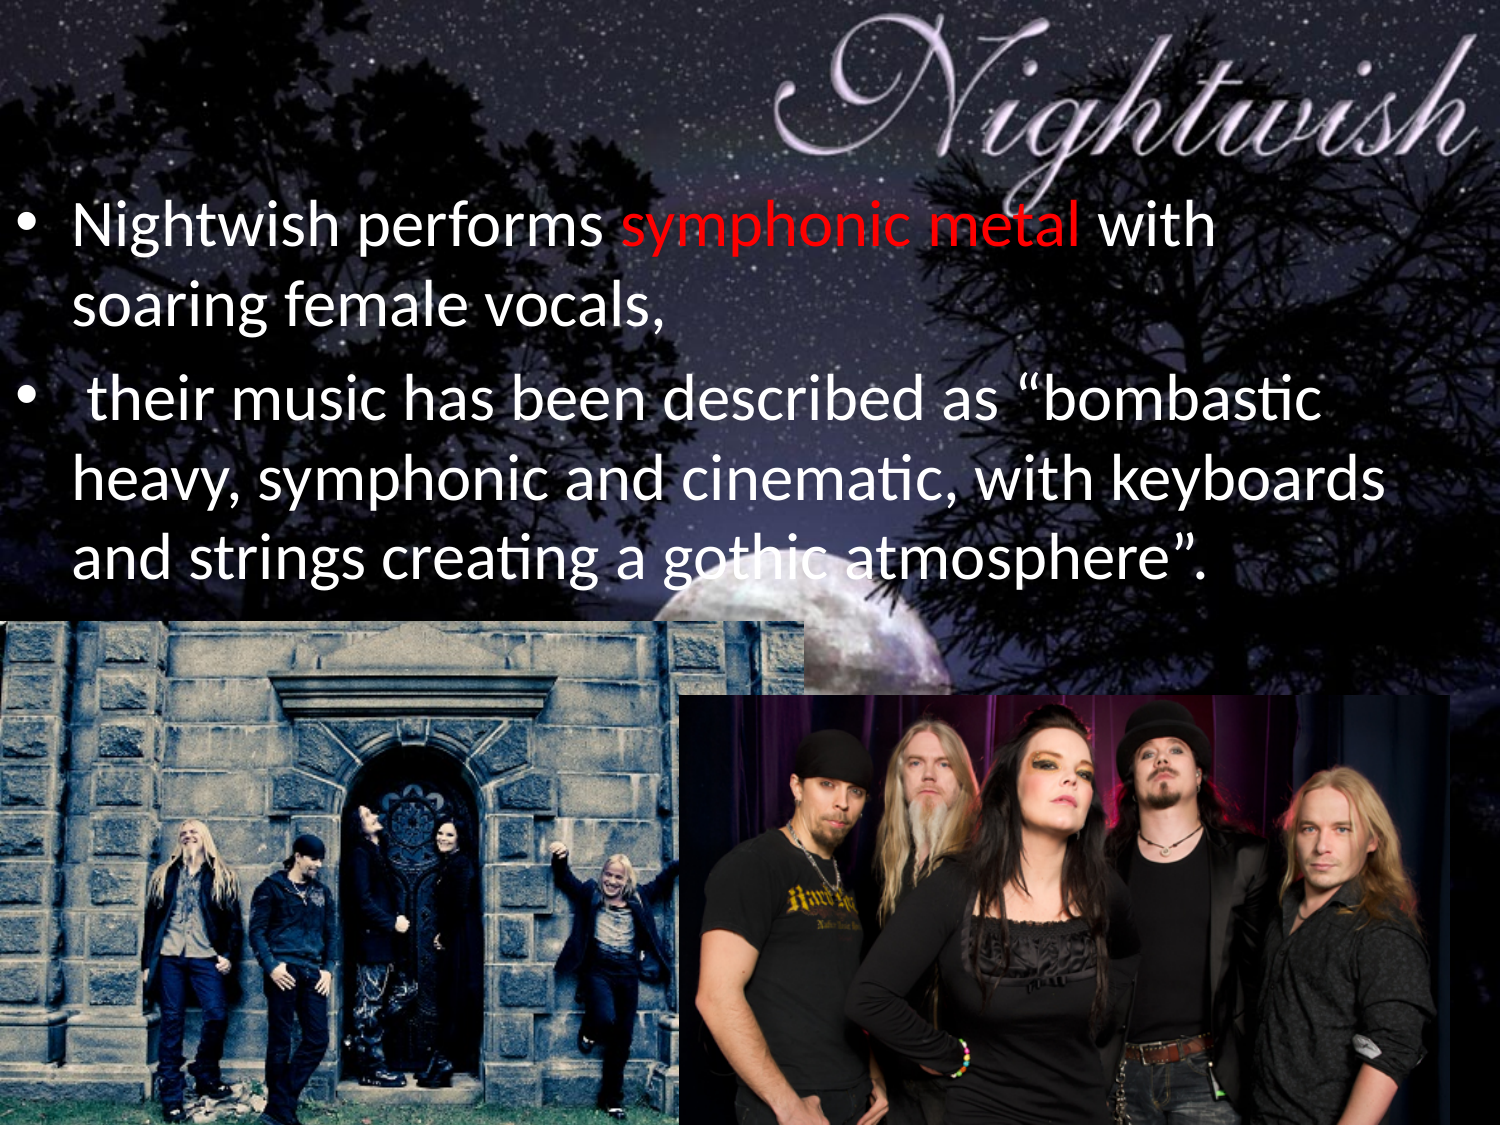

# Nightwish performs symphonic metal with soaring female vocals,
 their music has been described as “bombastic heavy, symphonic and cinematic, with keyboards and strings creating a gothic atmosphere”.